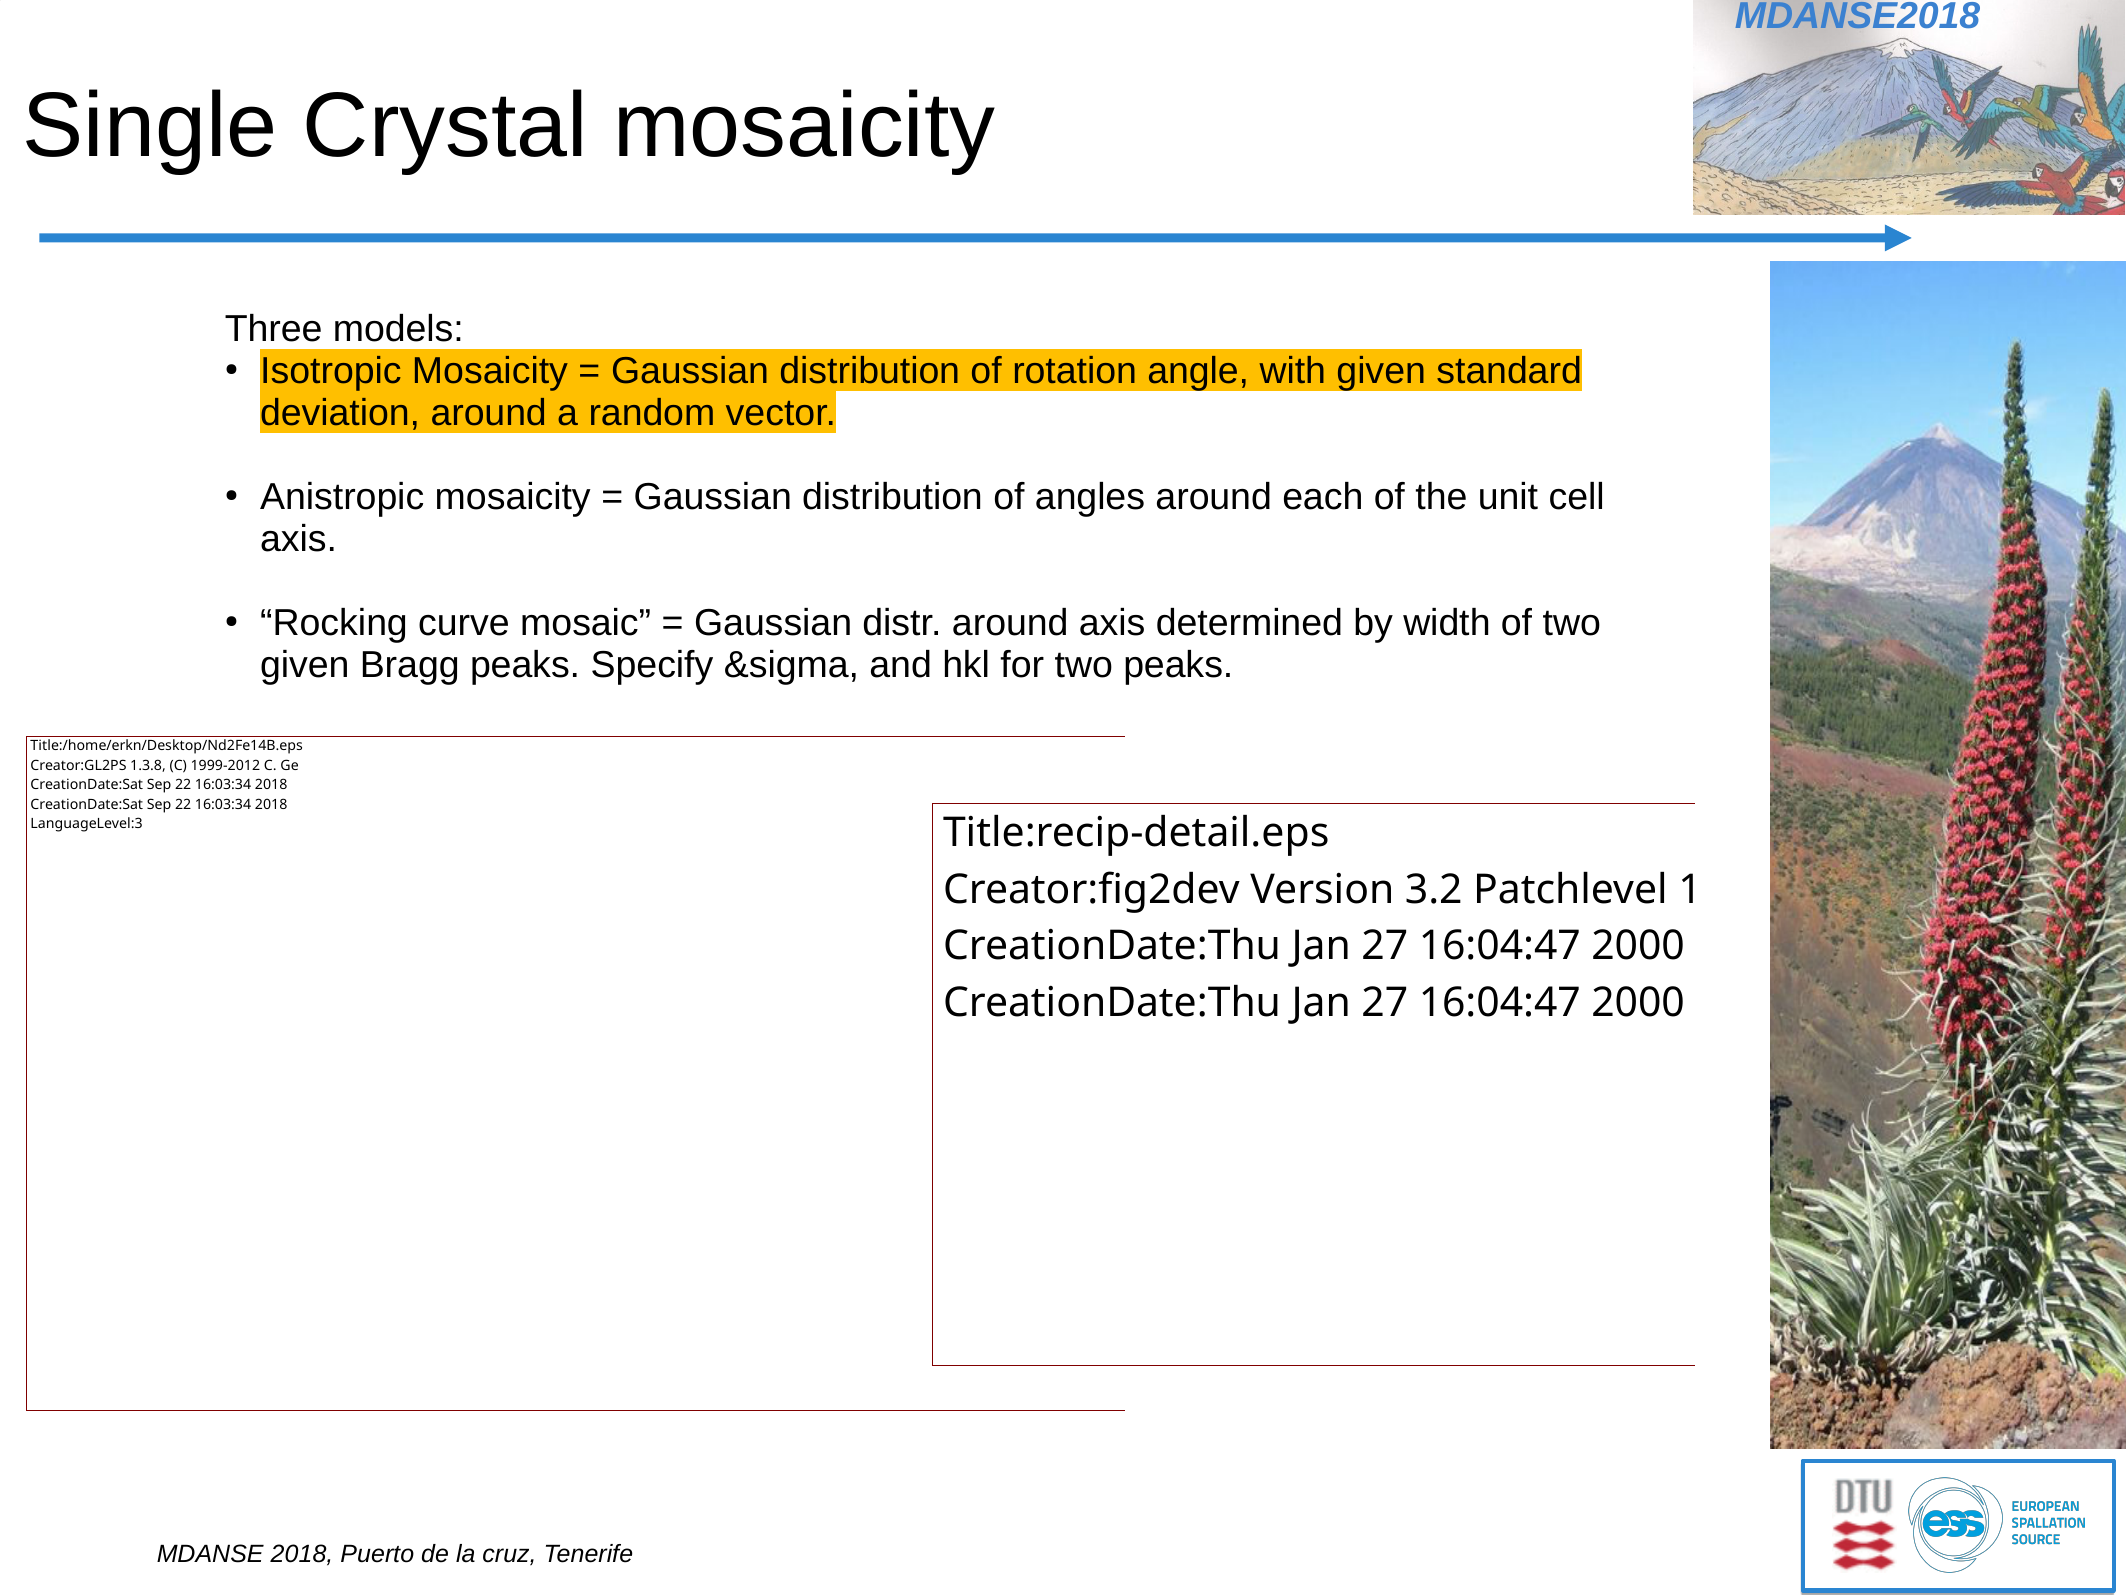

# Single Crystal mosaicity
Three models:
Isotropic Mosaicity = Gaussian distribution of rotation angle, with given standard deviation, around a random vector.
Anistropic mosaicity = Gaussian distribution of angles around each of the unit cell axis.
“Rocking curve mosaic” = Gaussian distr. around axis determined by width of two given Bragg peaks. Specify &sigma, and hkl for two peaks.